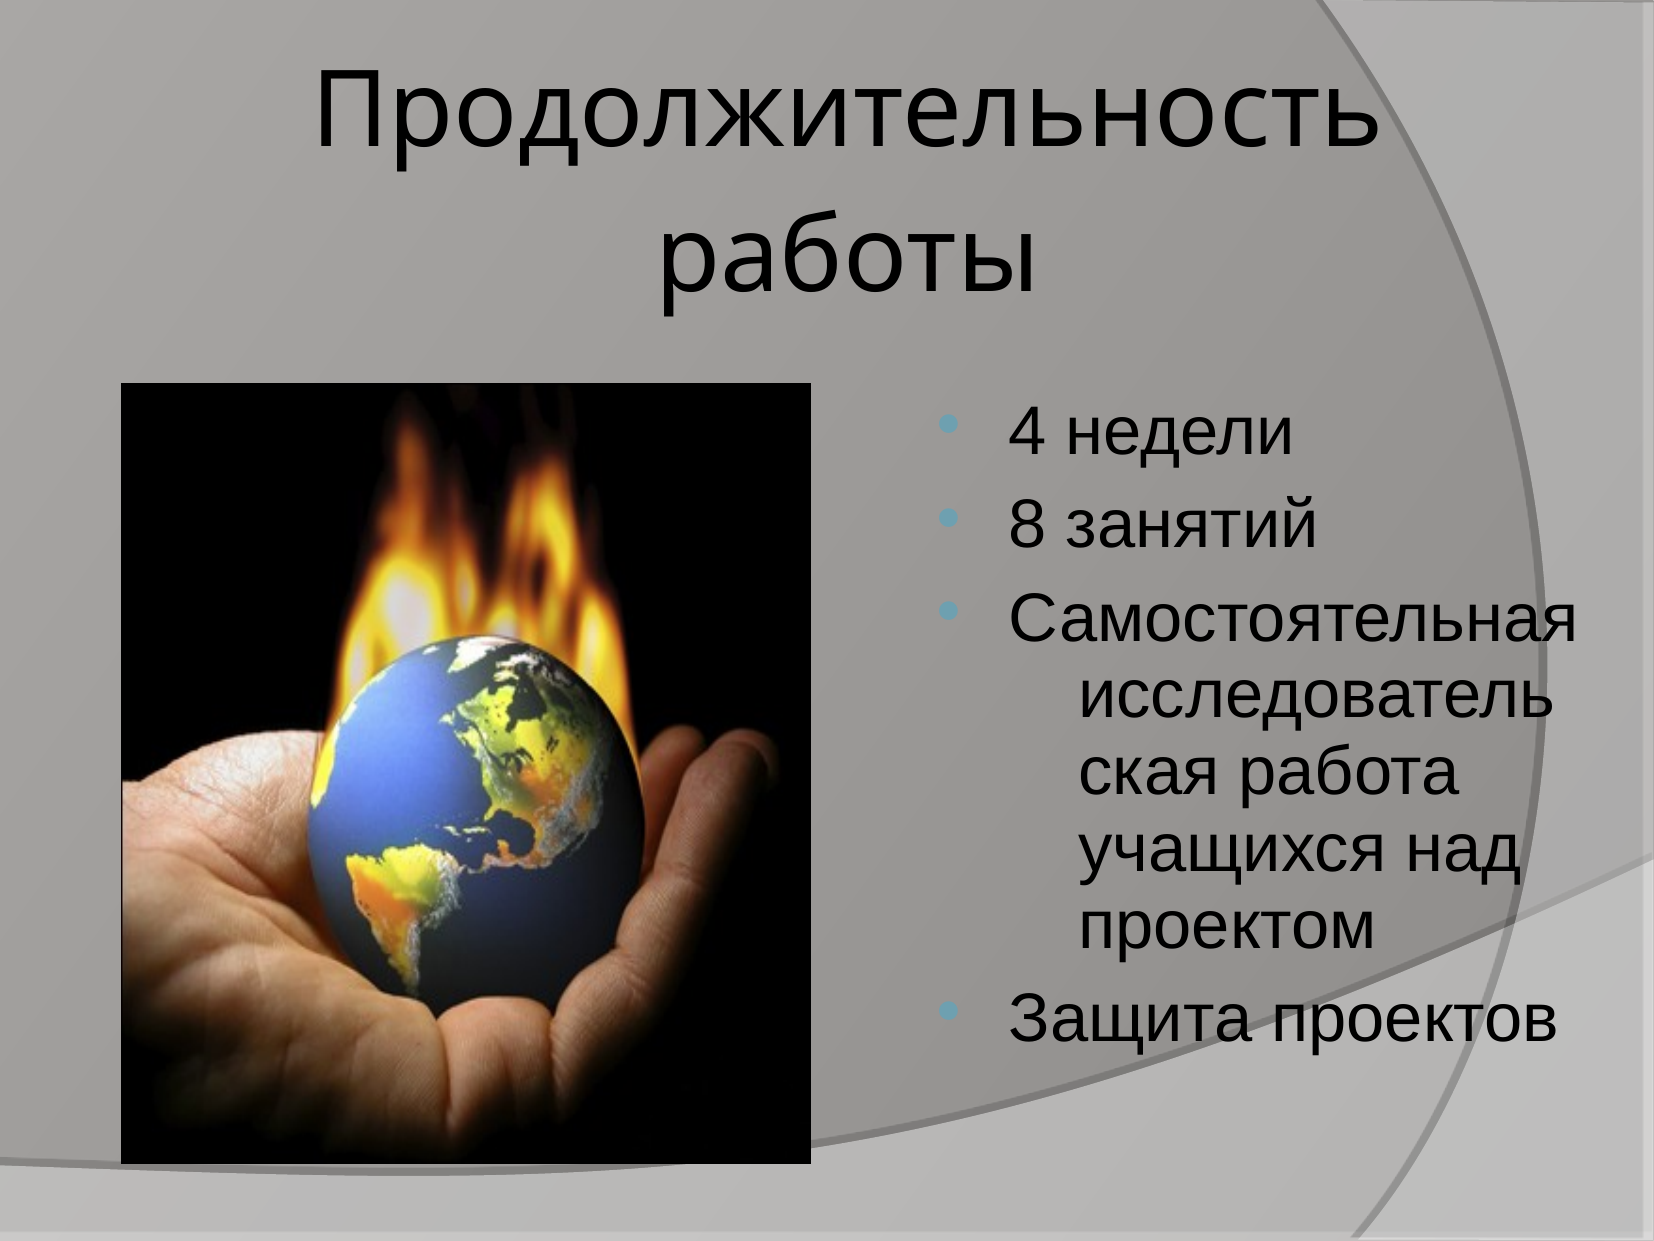

# Продолжительность работы
4 недели
8 занятий
Самостоятельная исследовательская работа учащихся над проектом
Защита проектов